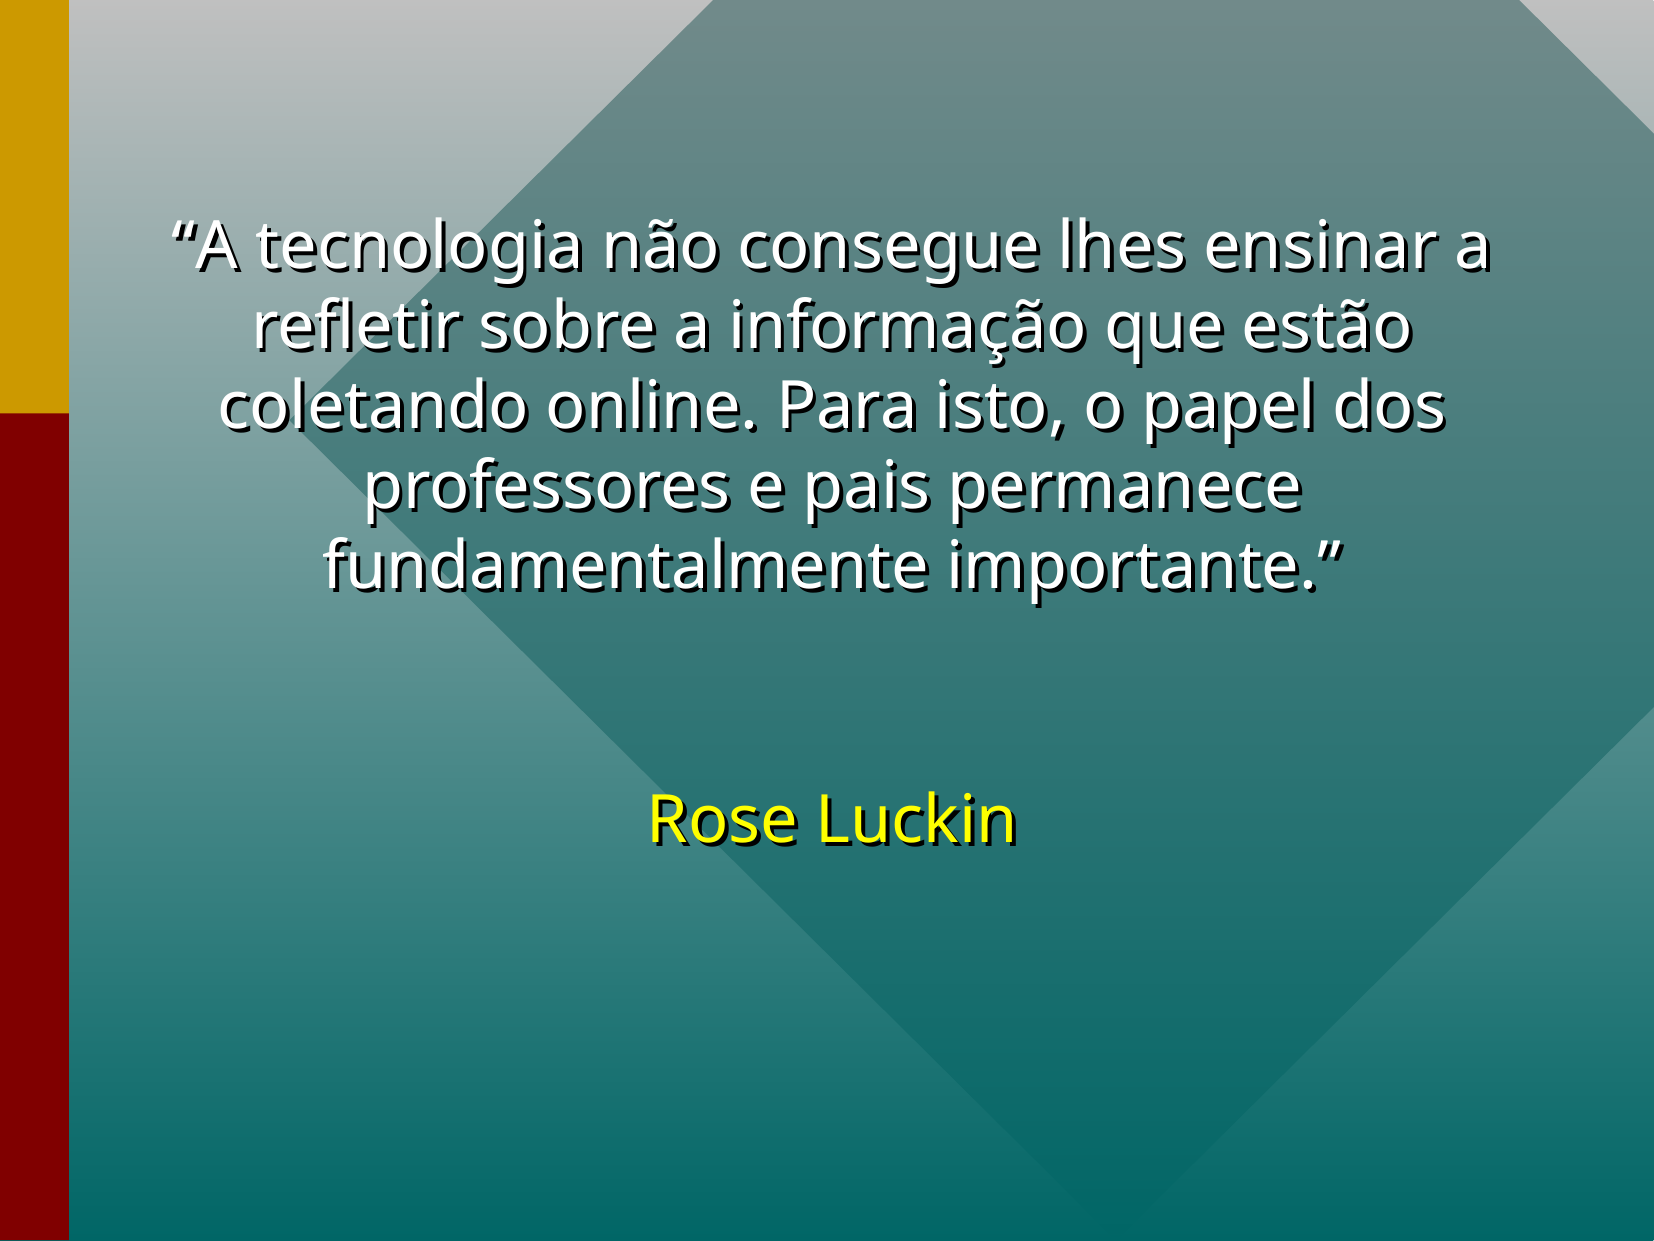

# “A tecnologia não consegue lhes ensinar a refletir sobre a informação que estão coletando online. Para isto, o papel dos professores e pais permanece fundamentalmente importante.”
Rose Luckin